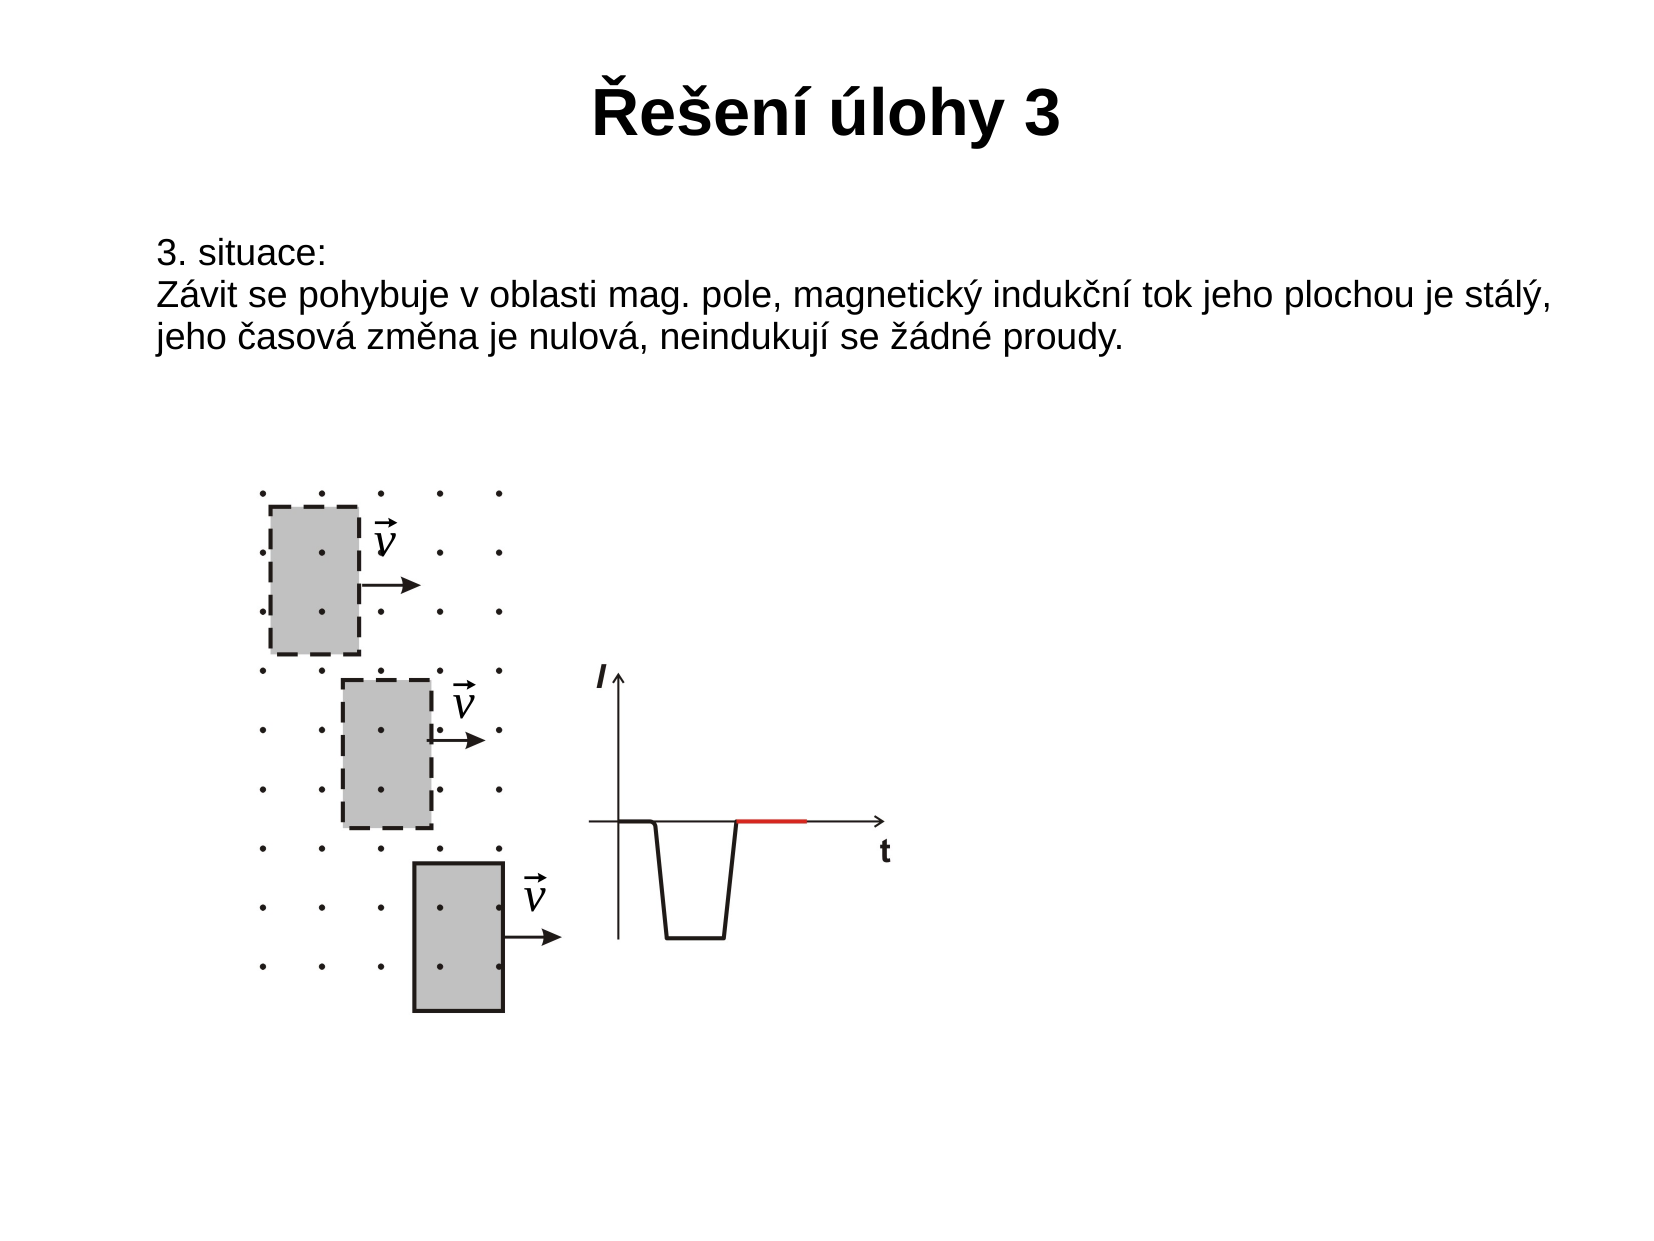

# Řešení úlohy 3
3. situace:
Závit se pohybuje v oblasti mag. pole, magnetický indukční tok jeho plochou je stálý, jeho časová změna je nulová, neindukují se žádné proudy.